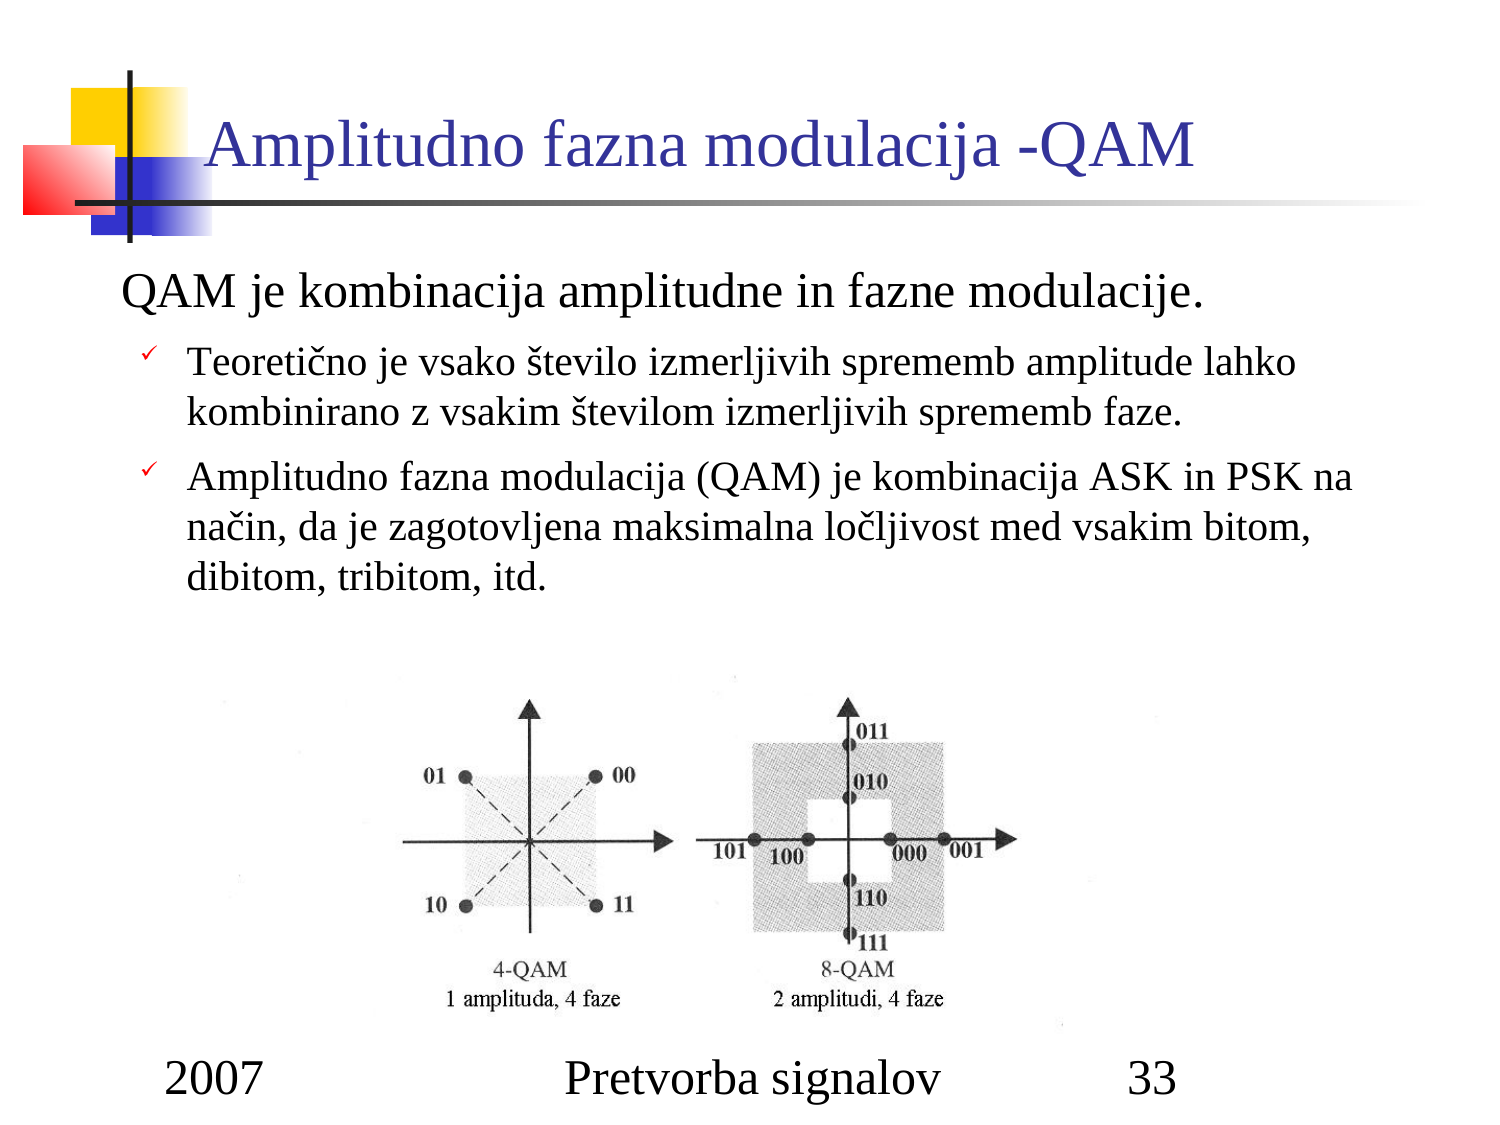

# Amplitudno fazna modulacija -QAM
	QAM je kombinacija amplitudne in fazne modulacije.
Teoretično je vsako število izmerljivih sprememb amplitude lahko kombinirano z vsakim številom izmerljivih sprememb faze.
Amplitudno fazna modulacija (QAM) je kombinacija ASK in PSK na način, da je zagotovljena maksimalna ločljivost med vsakim bitom, dibitom, tribitom, itd.
2007
Pretvorba signalov
33